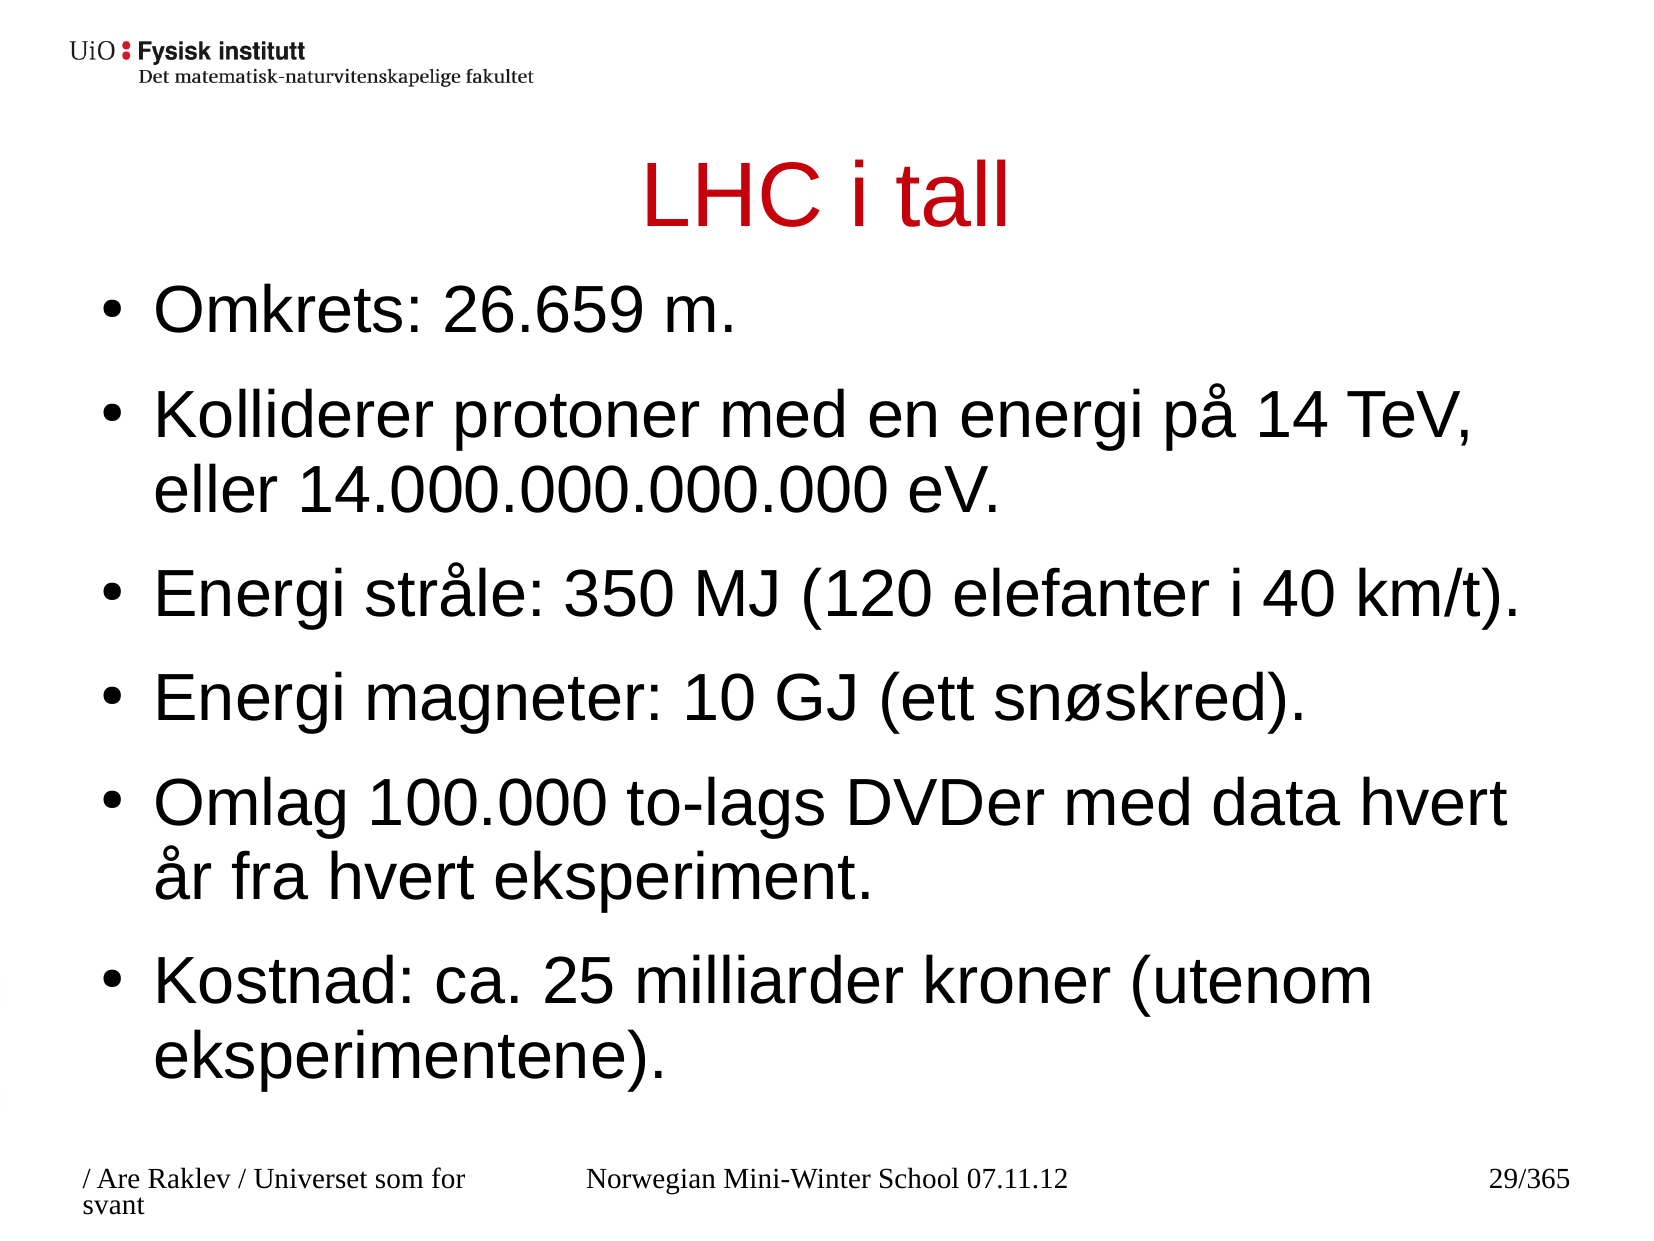

# LHC i tall
Omkrets: 26.659 m.
Kolliderer protoner med en energi på 14 TeV, eller 14.000.000.000.000 eV.
Energi stråle: 350 MJ (120 elefanter i 40 km/t).
Energi magneter: 10 GJ (ett snøskred).
Omlag 100.000 to-lags DVDer med data hvert år fra hvert eksperiment.
Kostnad: ca. 25 milliarder kroner (utenom eksperimentene).
/ Are Raklev / Universet som forsvant
Norwegian Mini-Winter School 07.11.12
29